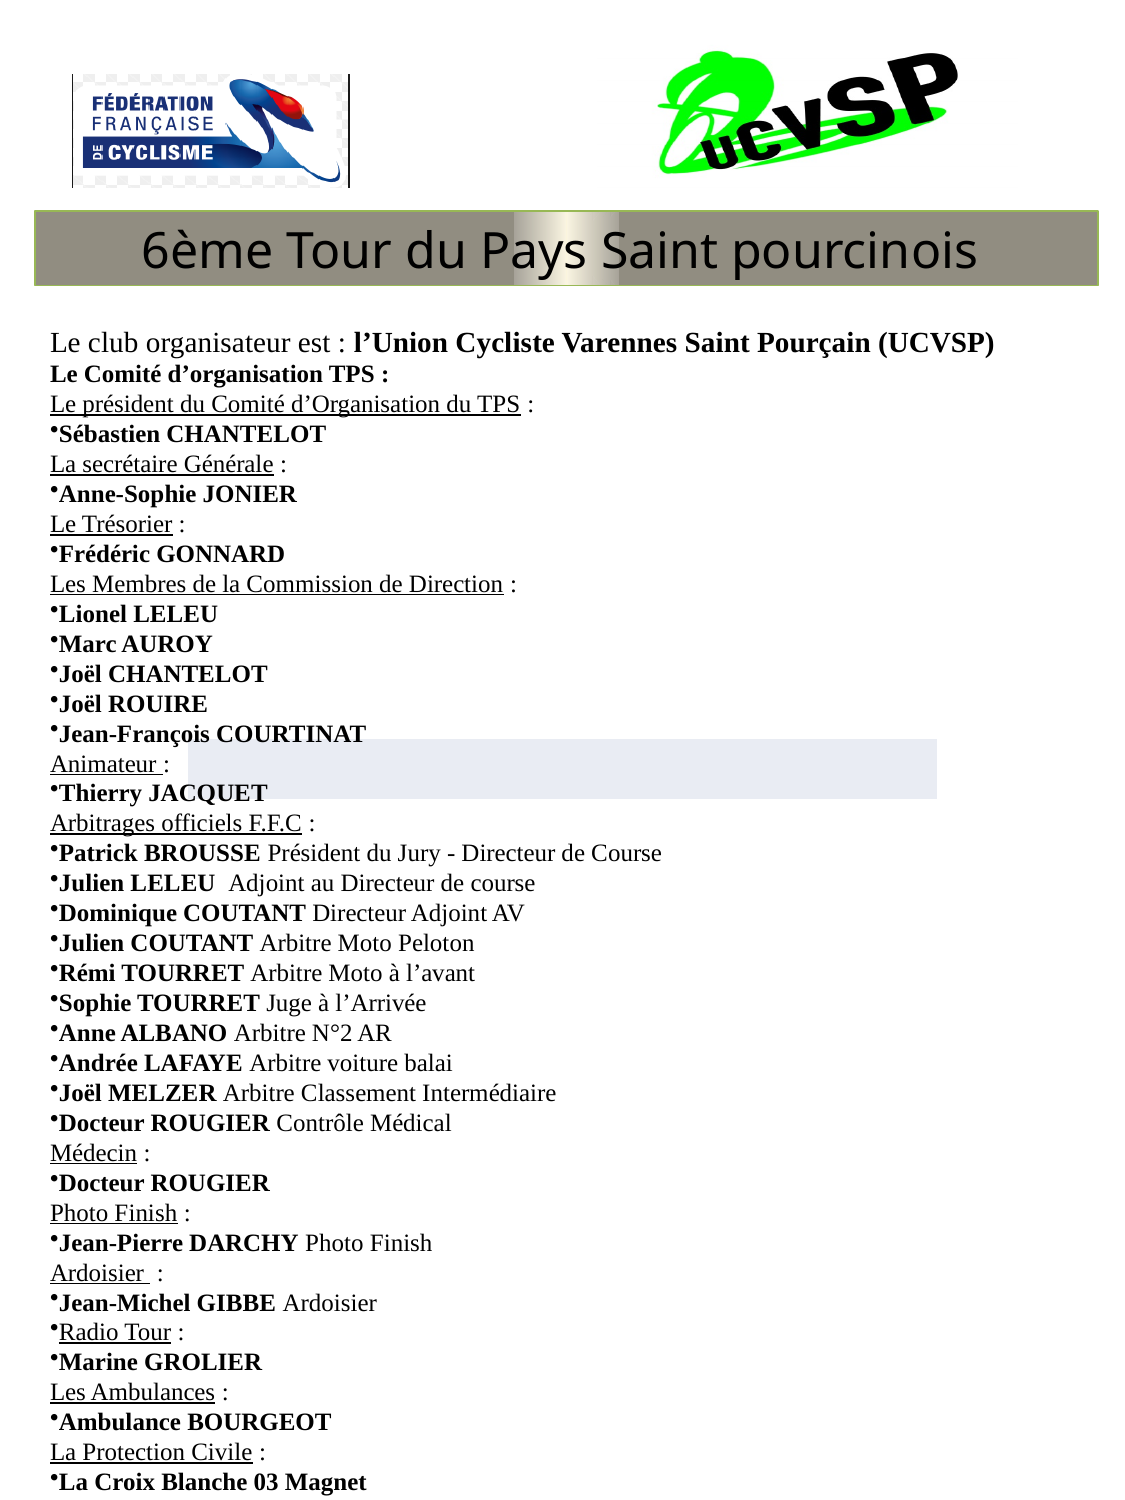

6ème Tour du Pays Saint pourcinois
Le club organisateur est : l’Union Cycliste Varennes Saint Pourçain (UCVSP)
Le Comité d’organisation TPS :
Le président du Comité d’Organisation du TPS :
Sébastien CHANTELOT
La secrétaire Générale :
Anne-Sophie JONIER
Le Trésorier :
Frédéric GONNARD
Les Membres de la Commission de Direction :
Lionel LELEU
Marc AUROY
Joël CHANTELOT
Joël ROUIRE
Jean-François COURTINAT
Animateur :
Thierry JACQUET
Arbitrages officiels F.F.C :
Patrick BROUSSE Président du Jury - Directeur de Course
Julien LELEU Adjoint au Directeur de course
Dominique COUTANT Directeur Adjoint AV
Julien COUTANT Arbitre Moto Peloton
Rémi TOURRET Arbitre Moto à l’avant
Sophie TOURRET Juge à l’Arrivée
Anne ALBANO Arbitre N°2 AR
Andrée LAFAYE Arbitre voiture balai
Joël MELZER Arbitre Classement Intermédiaire
Docteur ROUGIER Contrôle Médical
Médecin :
Docteur ROUGIER
Photo Finish :
Jean-Pierre DARCHY Photo Finish
Ardoisier :
Jean-Michel GIBBE Ardoisier
Radio Tour :
Marine GROLIER
Les Ambulances :
Ambulance BOURGEOT
La Protection Civile :
La Croix Blanche 03 Magnet
| |
| --- |
| |
| --- |